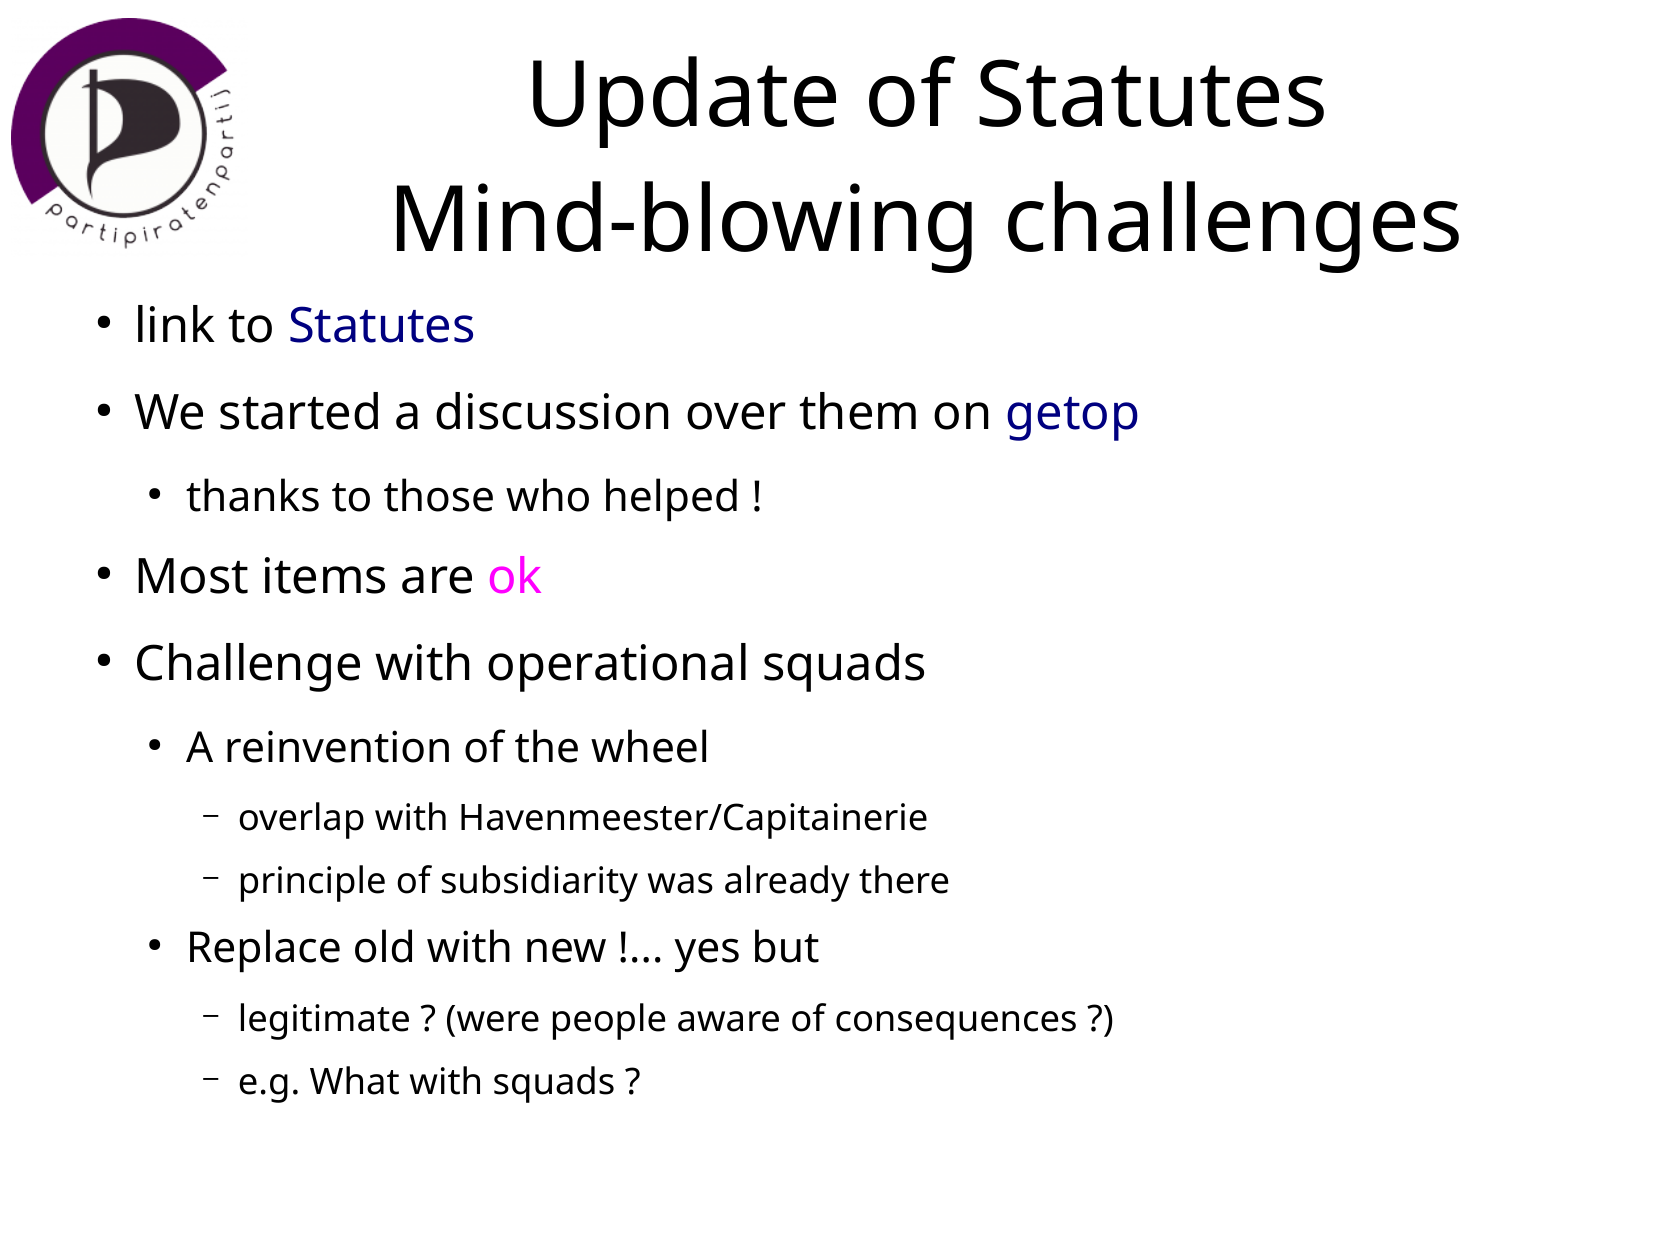

# Update of Statutes Mind-blowing challenges
link to Statutes
We started a discussion over them on getop
thanks to those who helped !
Most items are ok
Challenge with operational squads
A reinvention of the wheel
overlap with Havenmeester/Capitainerie
principle of subsidiarity was already there
Replace old with new !... yes but
legitimate ? (were people aware of consequences ?)
e.g. What with squads ?